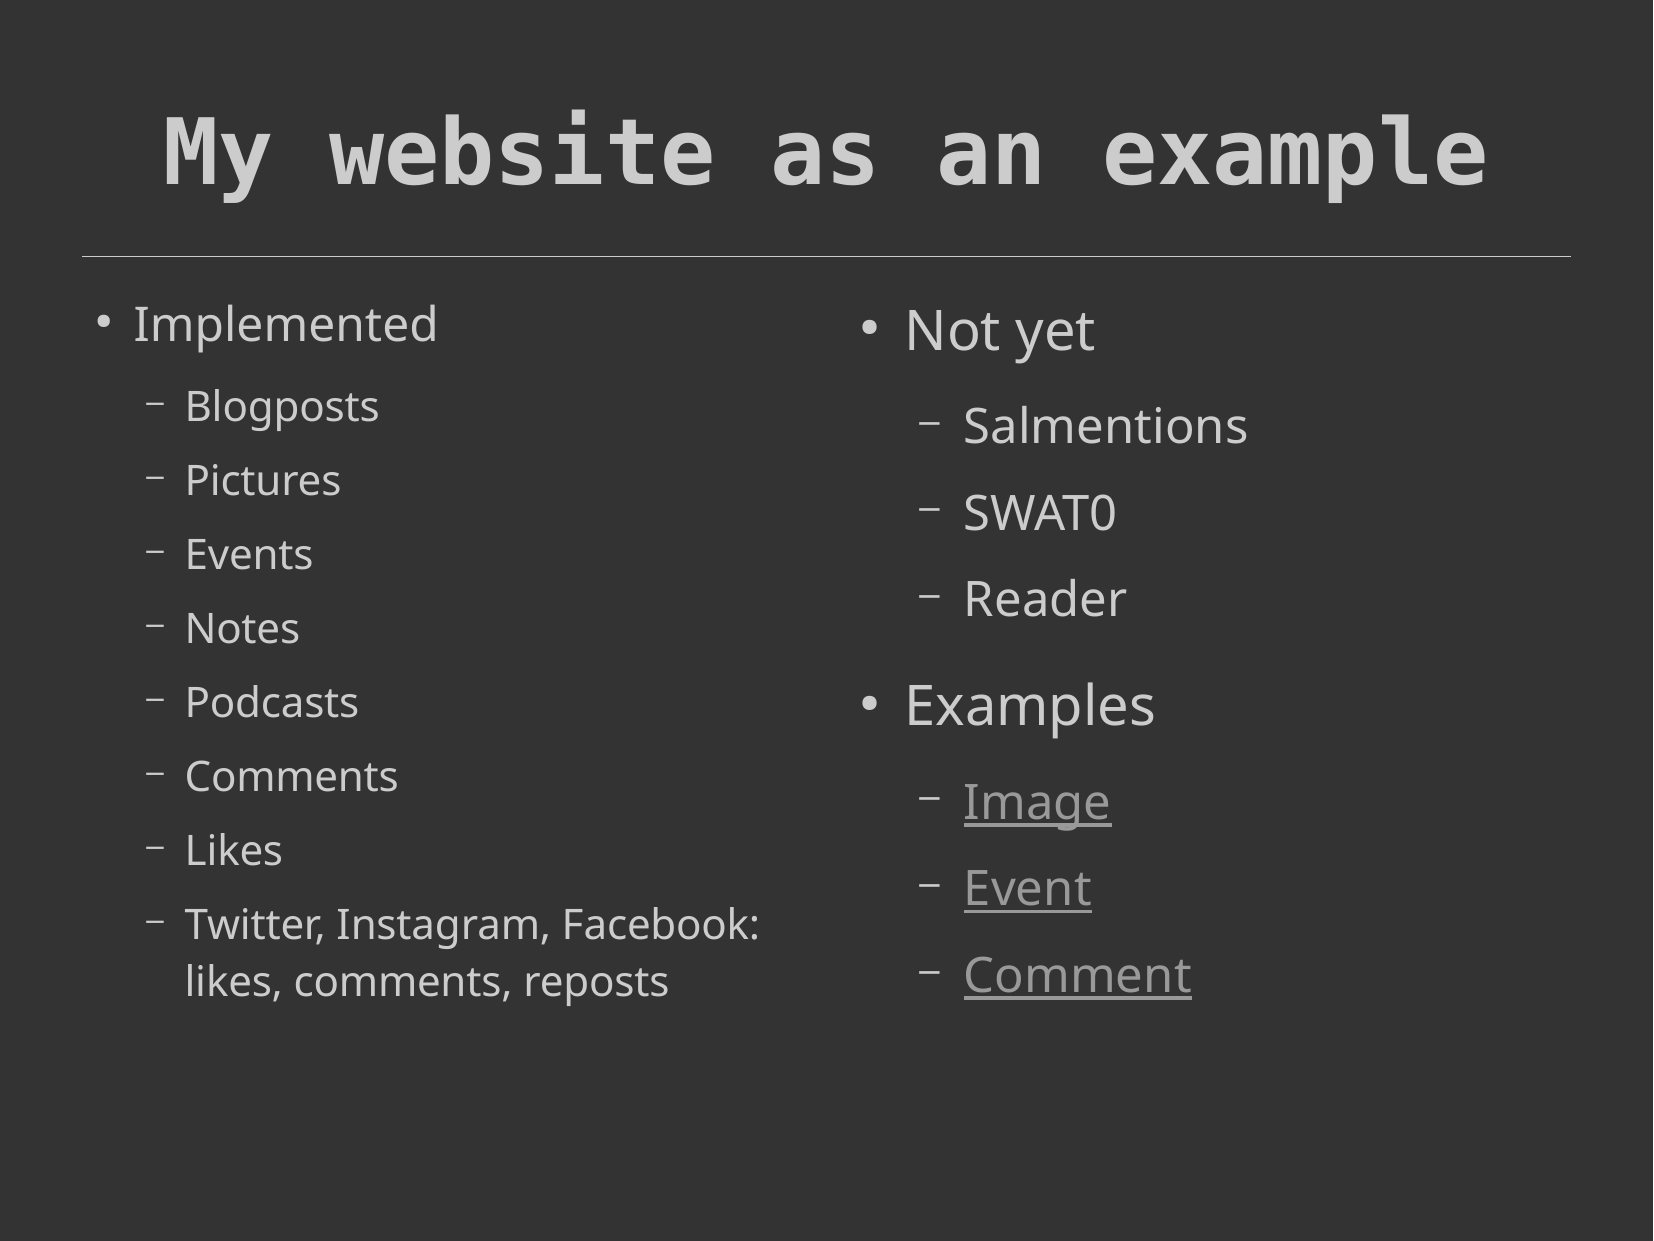

# My website as an example
Implemented
Blogposts
Pictures
Events
Notes
Podcasts
Comments
Likes
Twitter, Instagram, Facebook: likes, comments, reposts
Not yet
Salmentions
SWAT0
Reader
Examples
Image
Event
Comment